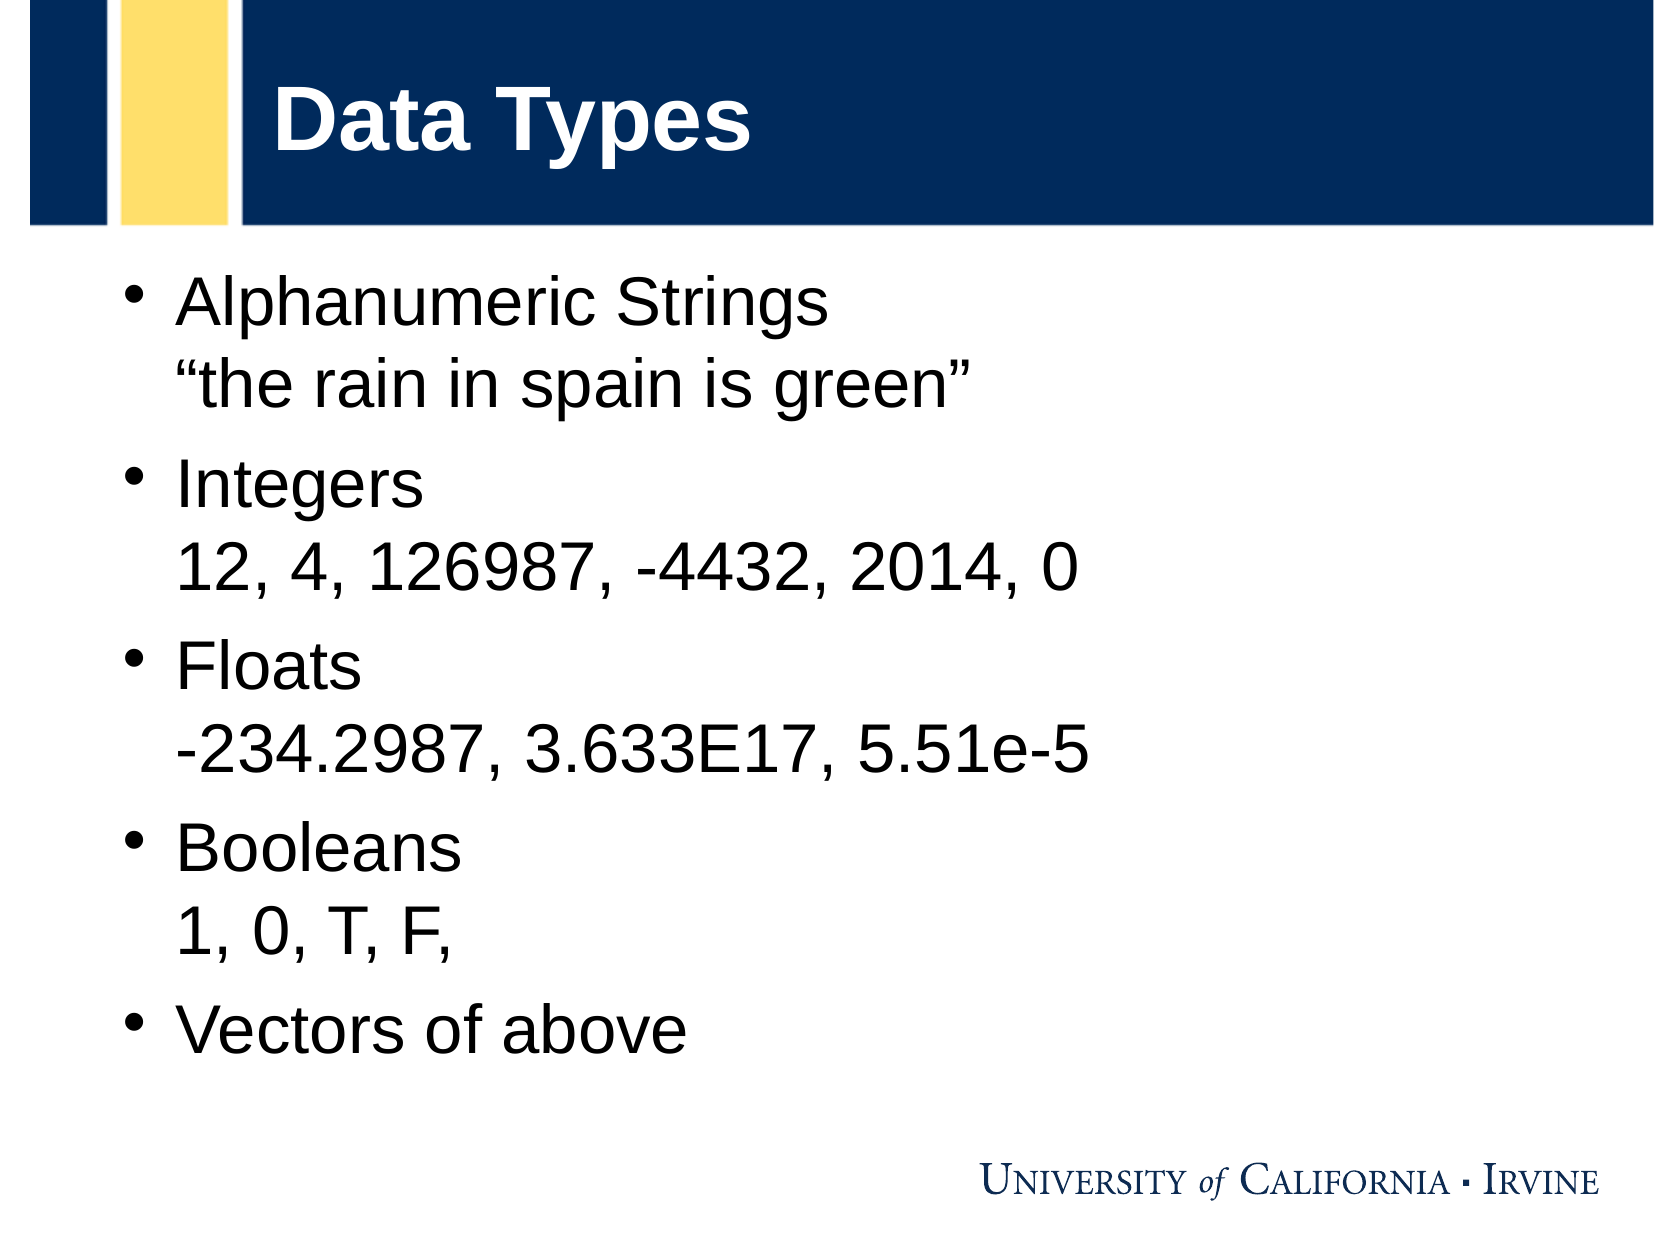

# Data Types
Alphanumeric Strings
“the rain in spain is green”
Integers
12, 4, 126987, -4432, 2014, 0
Floats
-234.2987, 3.633E17, 5.51e-5
Booleans
1, 0, T, F,
Vectors of above